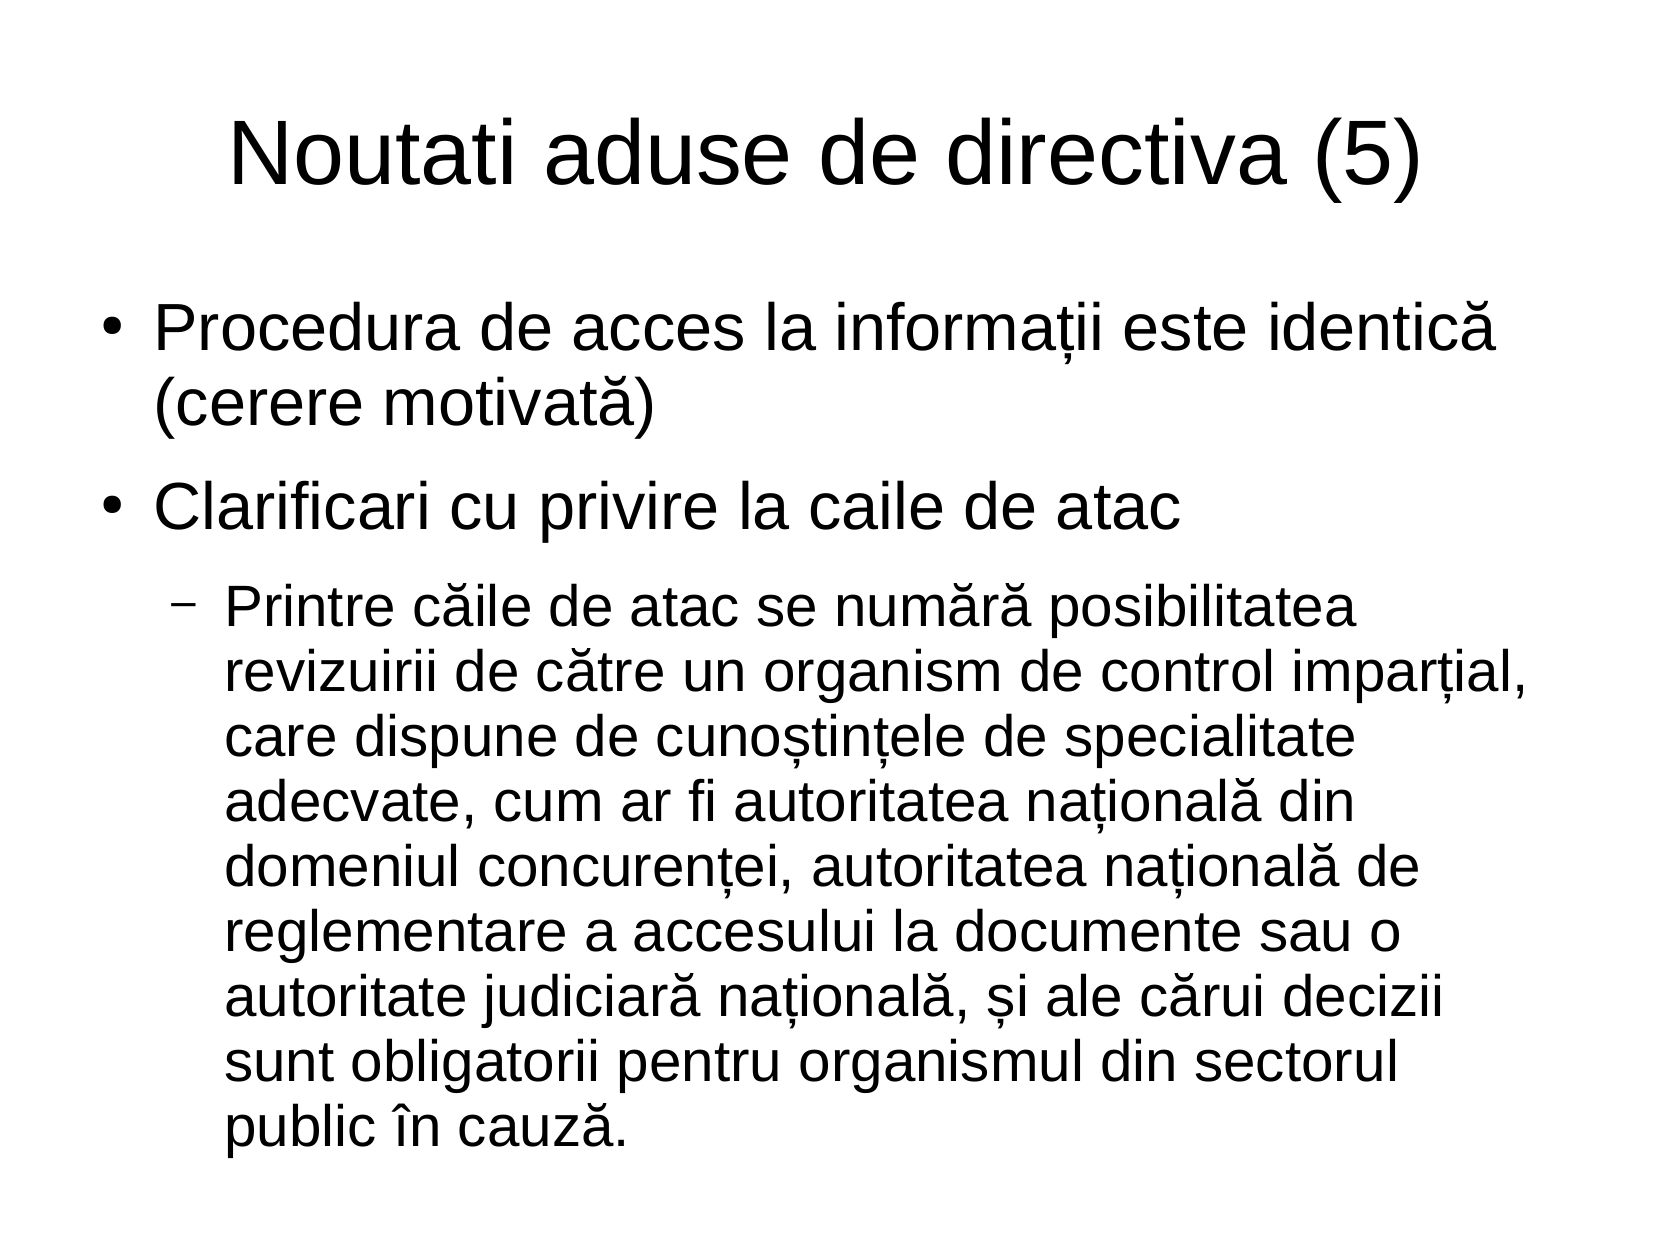

# Noutati aduse de directiva (5)
Procedura de acces la informații este identică (cerere motivată)
Clarificari cu privire la caile de atac
Printre căile de atac se numără posibilitatea revizuirii de către un organism de control imparțial, care dispune de cunoștințele de specialitate adecvate, cum ar fi autoritatea națională din domeniul concurenței, autoritatea națională de reglementare a accesului la documente sau o autoritate judiciară națională, și ale cărui decizii sunt obligatorii pentru organismul din sectorul public în cauză.